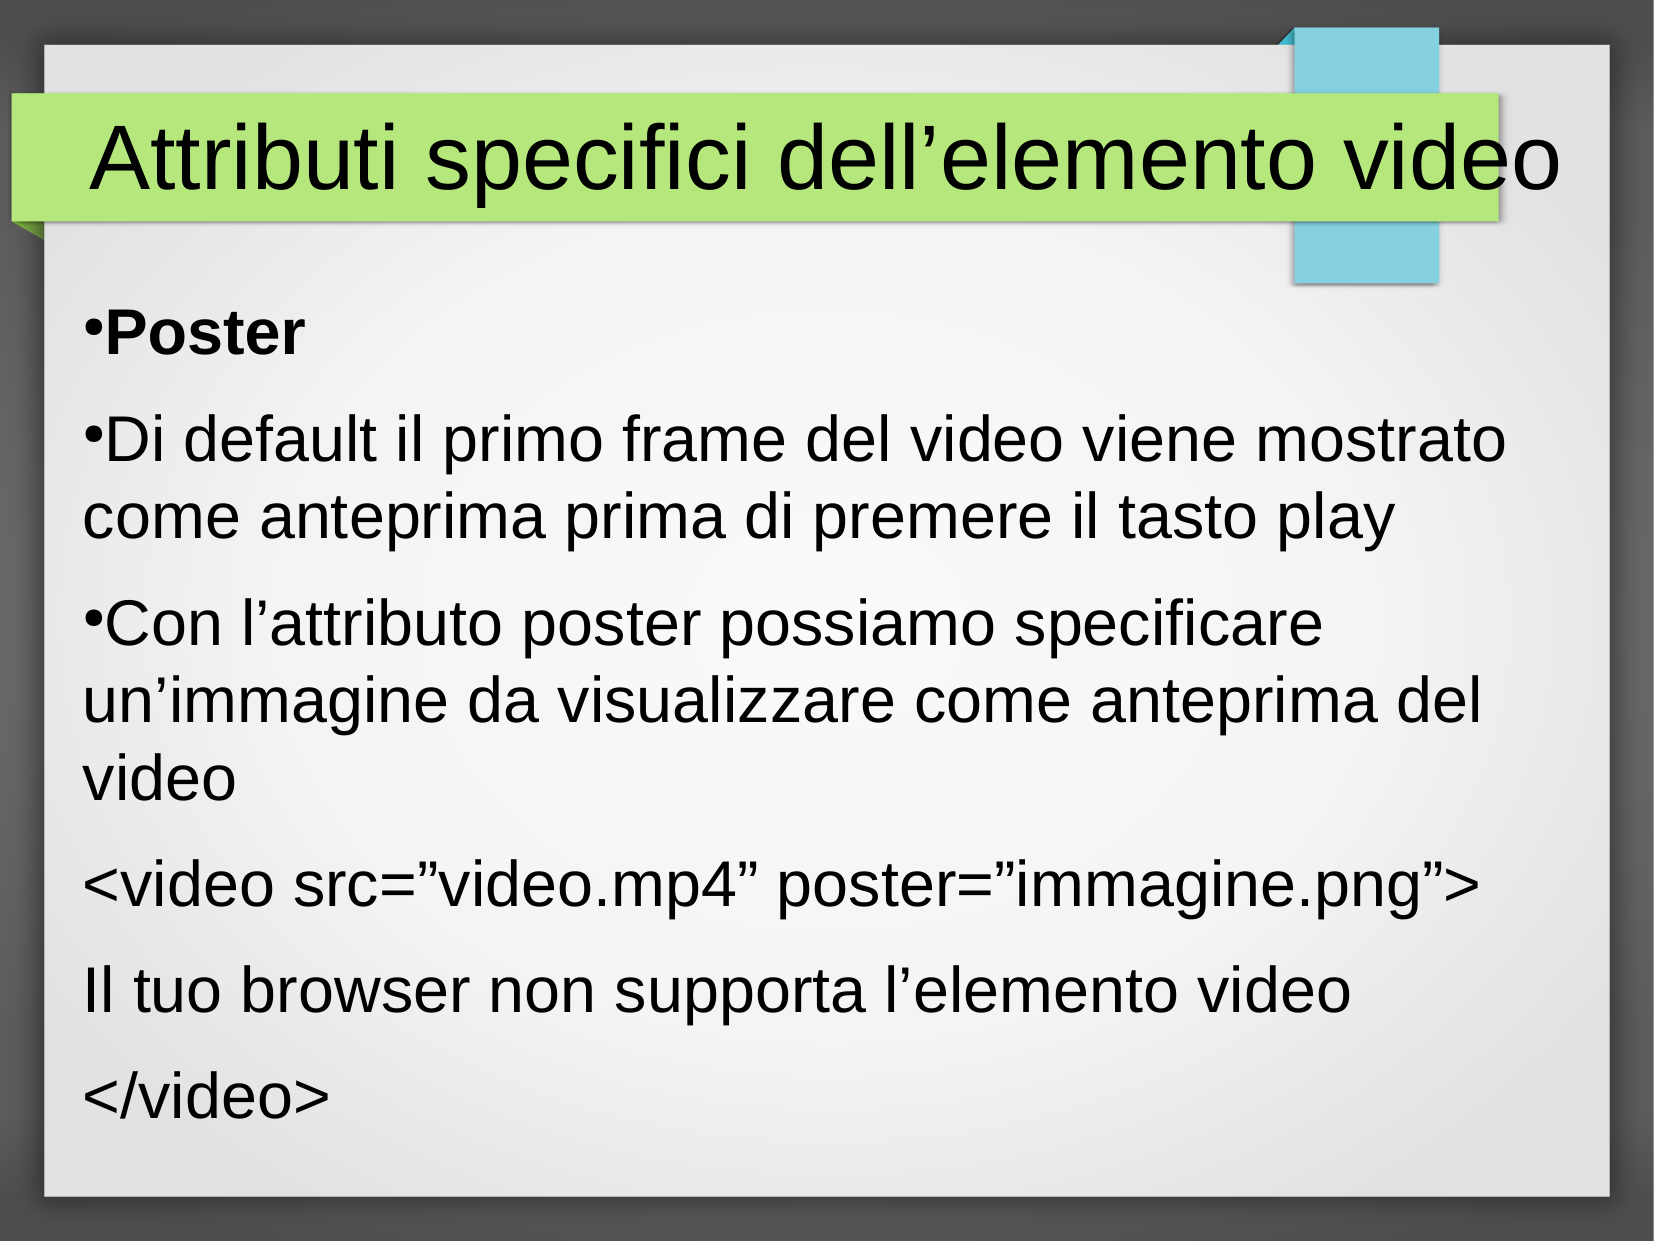

# Attributi specifici dell’elemento video
Poster
Di default il primo frame del video viene mostrato come anteprima prima di premere il tasto play
Con l’attributo poster possiamo specificare un’immagine da visualizzare come anteprima del video
<video src=”video.mp4” poster=”immagine.png”>
Il tuo browser non supporta l’elemento video
</video>